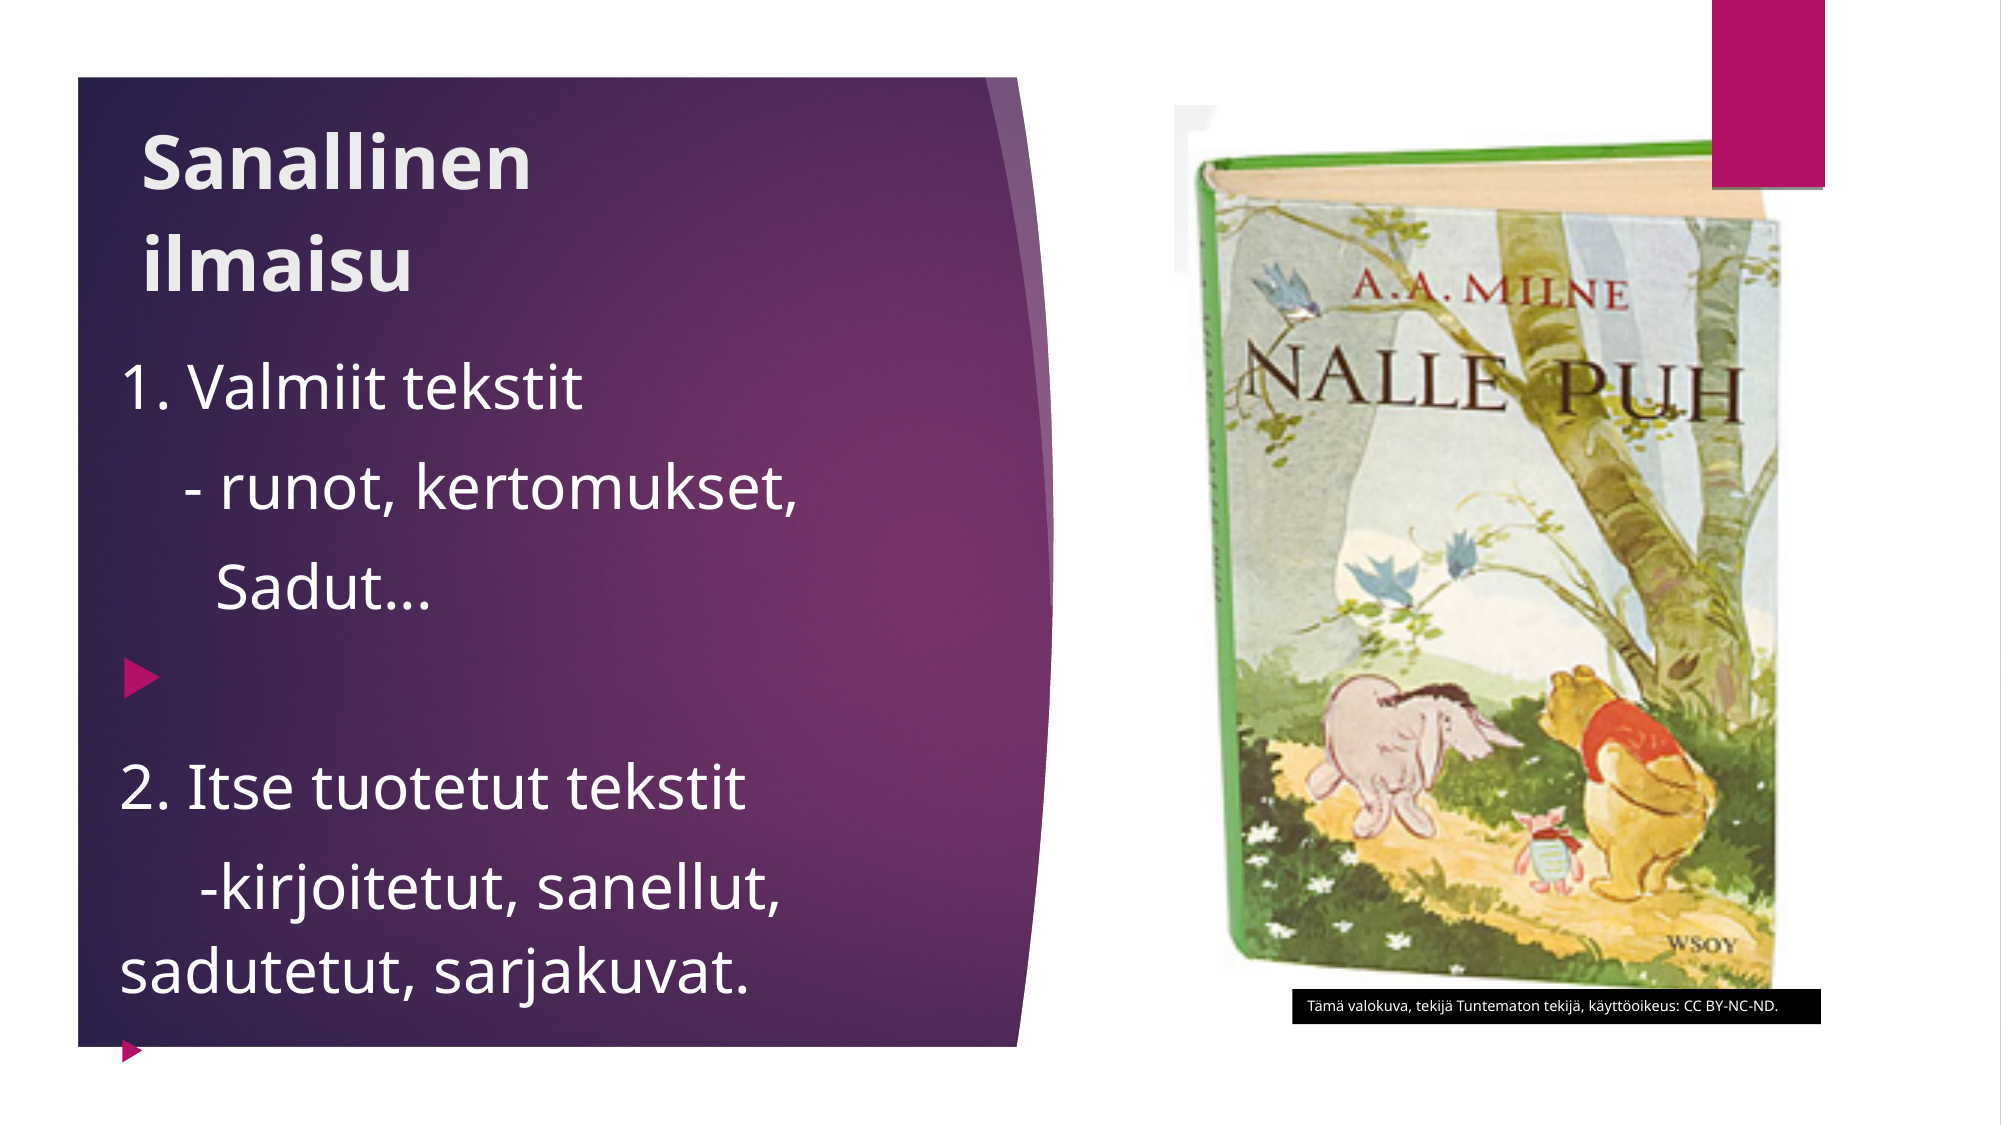

# Sanallinen ilmaisu
1. Valmiit tekstit
    - runot, kertomukset,
      Sadut...
2. Itse tuotetut tekstit
     -kirjoitetut, sanellut, sadutetut, sarjakuvat.
Tämä valokuva, tekijä Tuntematon tekijä, käyttöoikeus: CC BY-NC-ND.